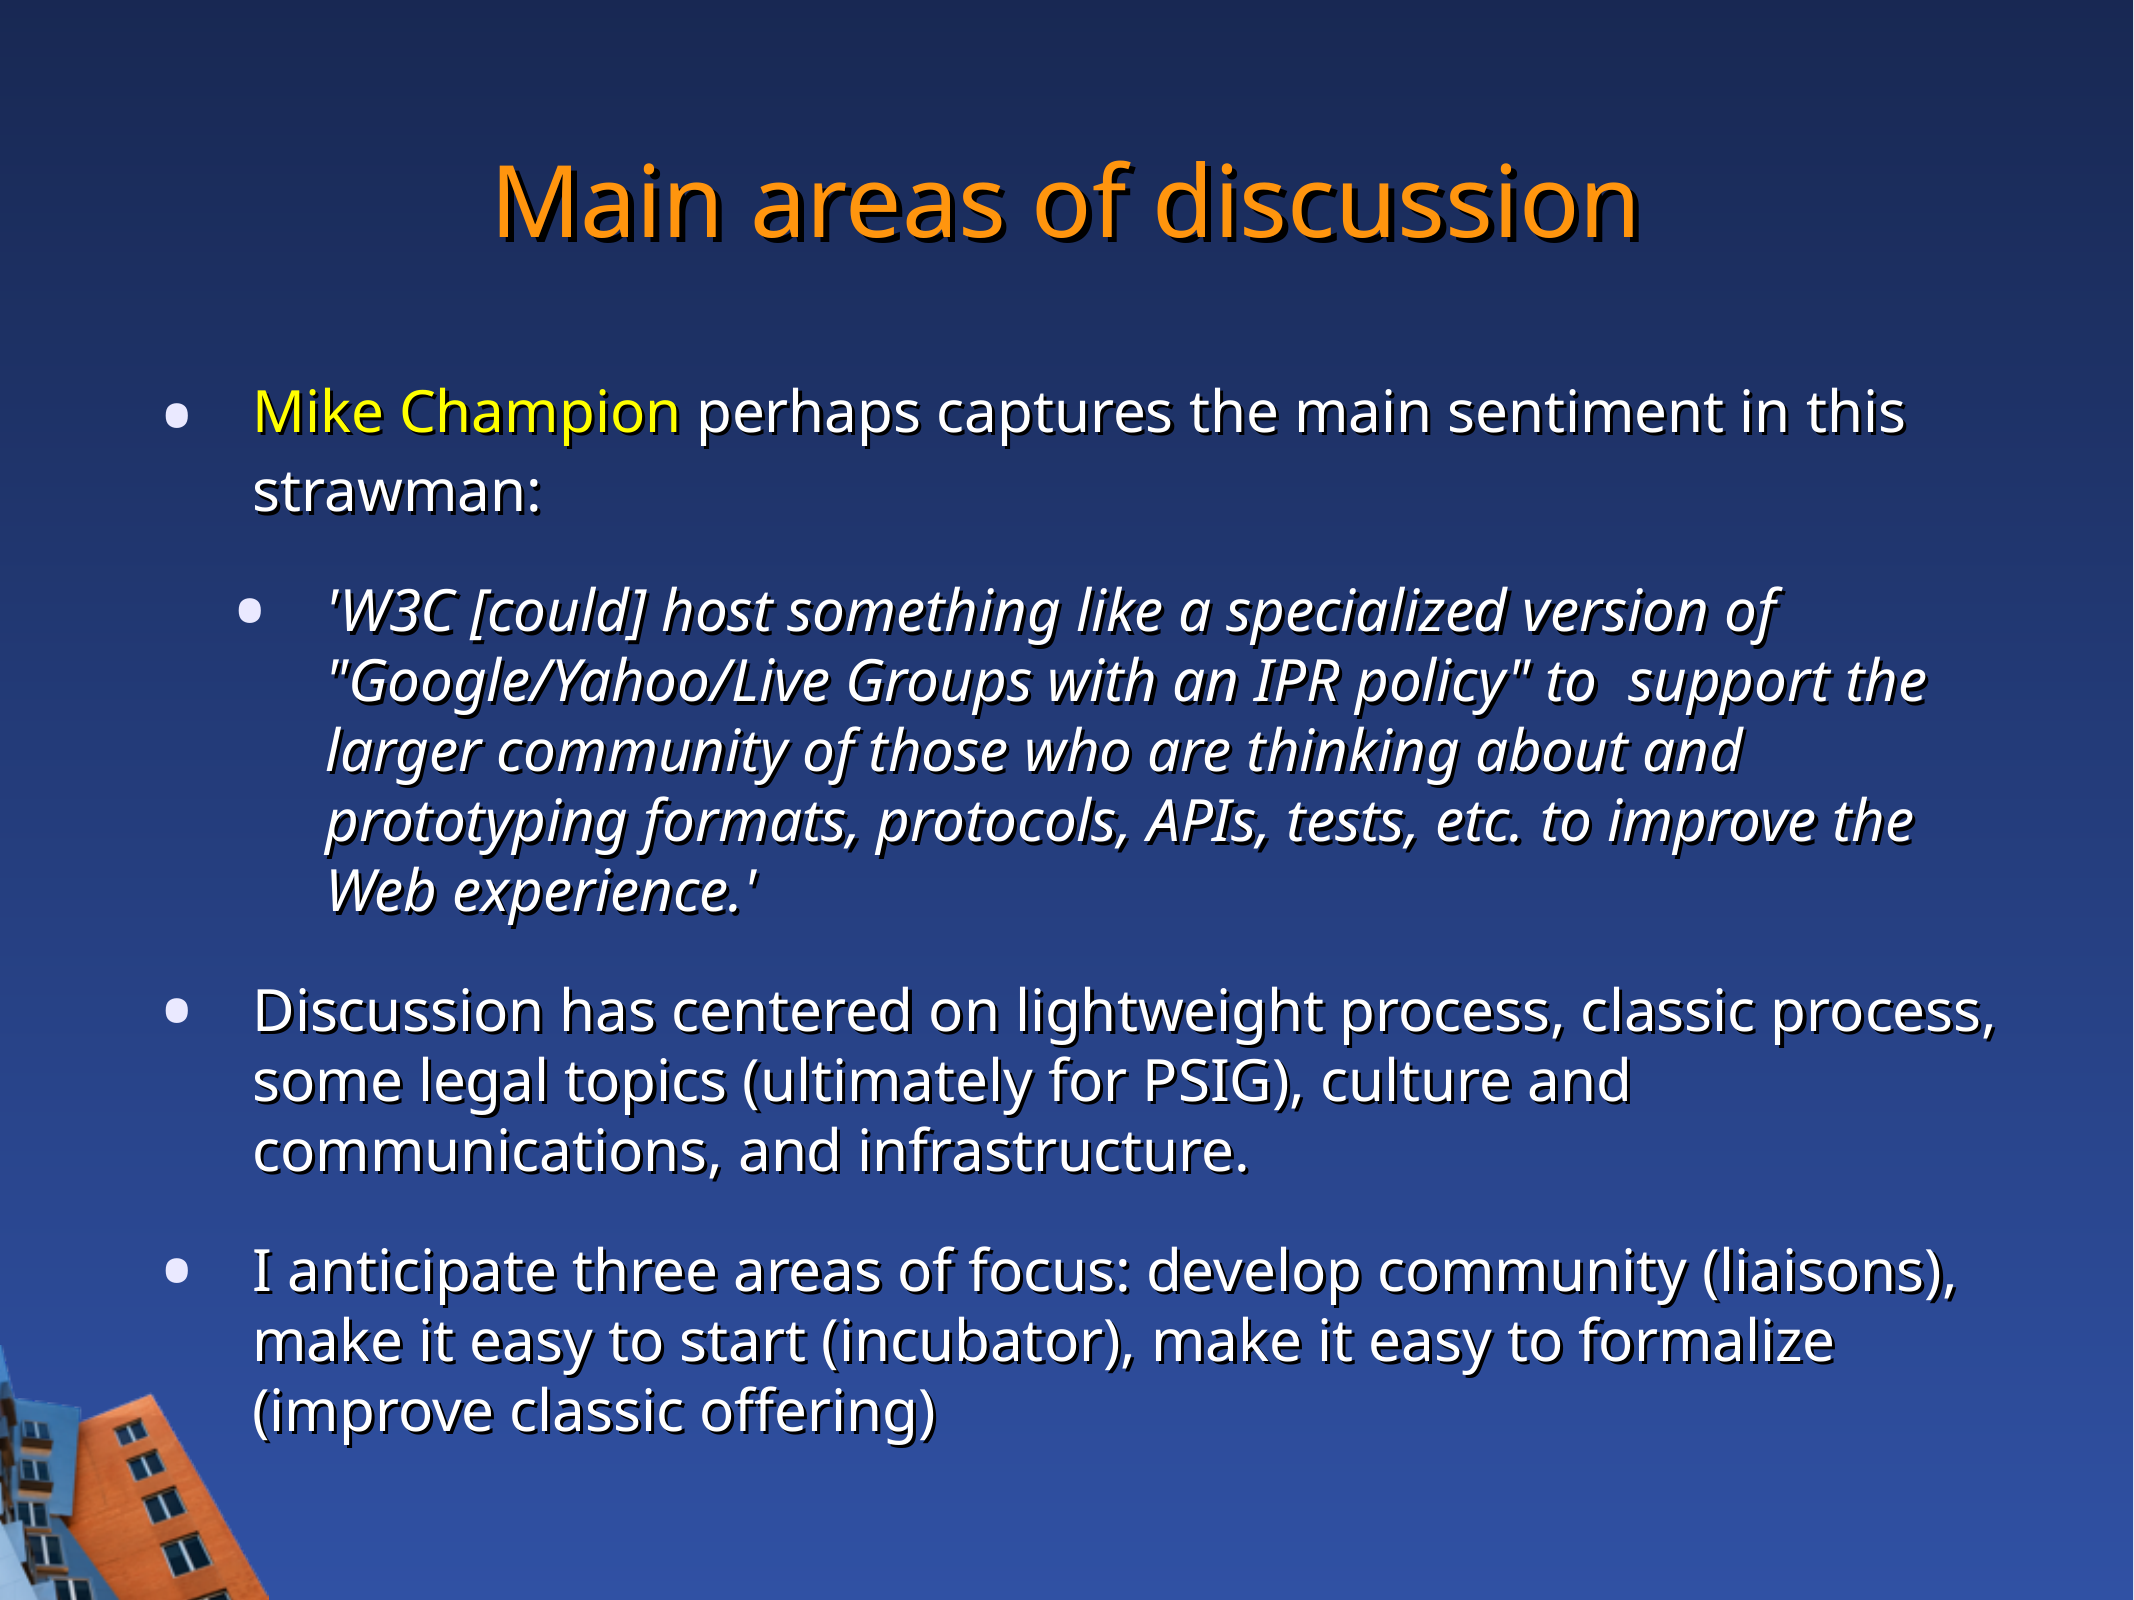

# Main areas of discussion
Mike Champion perhaps captures the main sentiment in this strawman:
'W3C [could] host something like a specialized version of "Google/Yahoo/Live Groups with an IPR policy" to support the larger community of those who are thinking about and prototyping formats, protocols, APIs, tests, etc. to improve the Web experience.'
Discussion has centered on lightweight process, classic process, some legal topics (ultimately for PSIG), culture and communications, and infrastructure.
I anticipate three areas of focus: develop community (liaisons), make it easy to start (incubator), make it easy to formalize (improve classic offering)